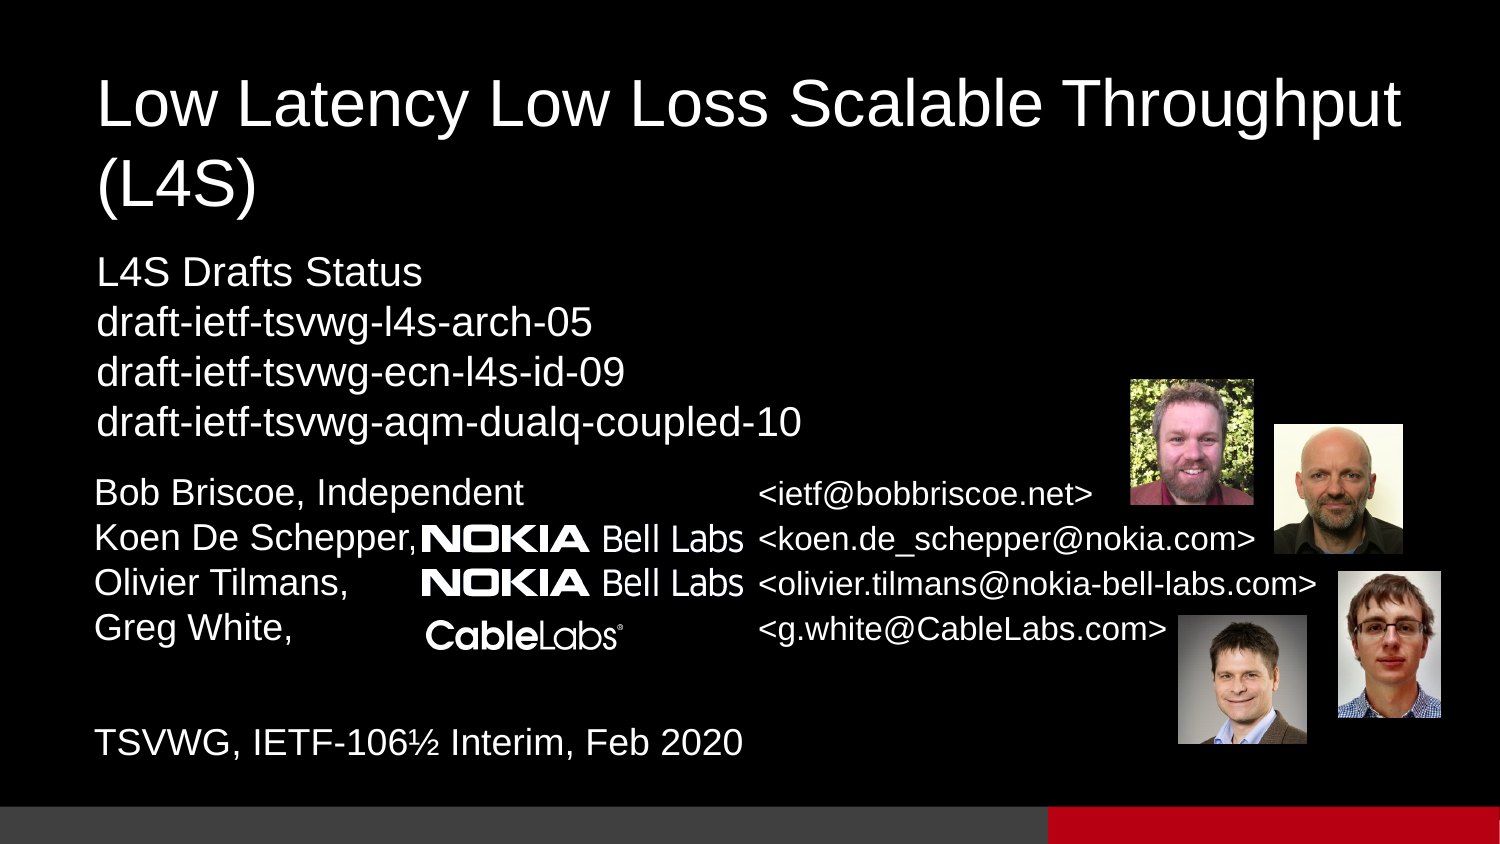

Low Latency Low Loss Scalable Throughput (L4S)
L4S Drafts Status
draft-ietf-tsvwg-l4s-arch-05
draft-ietf-tsvwg-ecn-l4s-id-09
draft-ietf-tsvwg-aqm-dualq-coupled-10
Bob Briscoe, Independent 				<ietf@bobbriscoe.net>
Koen De Schepper, N	okia Bell Labs 	<koen.de_schepper@nokia.com>
Olivier Tilmans, N	okia Bell Labs 	<olivier.tilmans@nokia-bell-labs.com>
Greg White, 		CableLabs			<g.white@CableLabs.com>
TSVWG, IETF-106½ Interim, Feb 2020